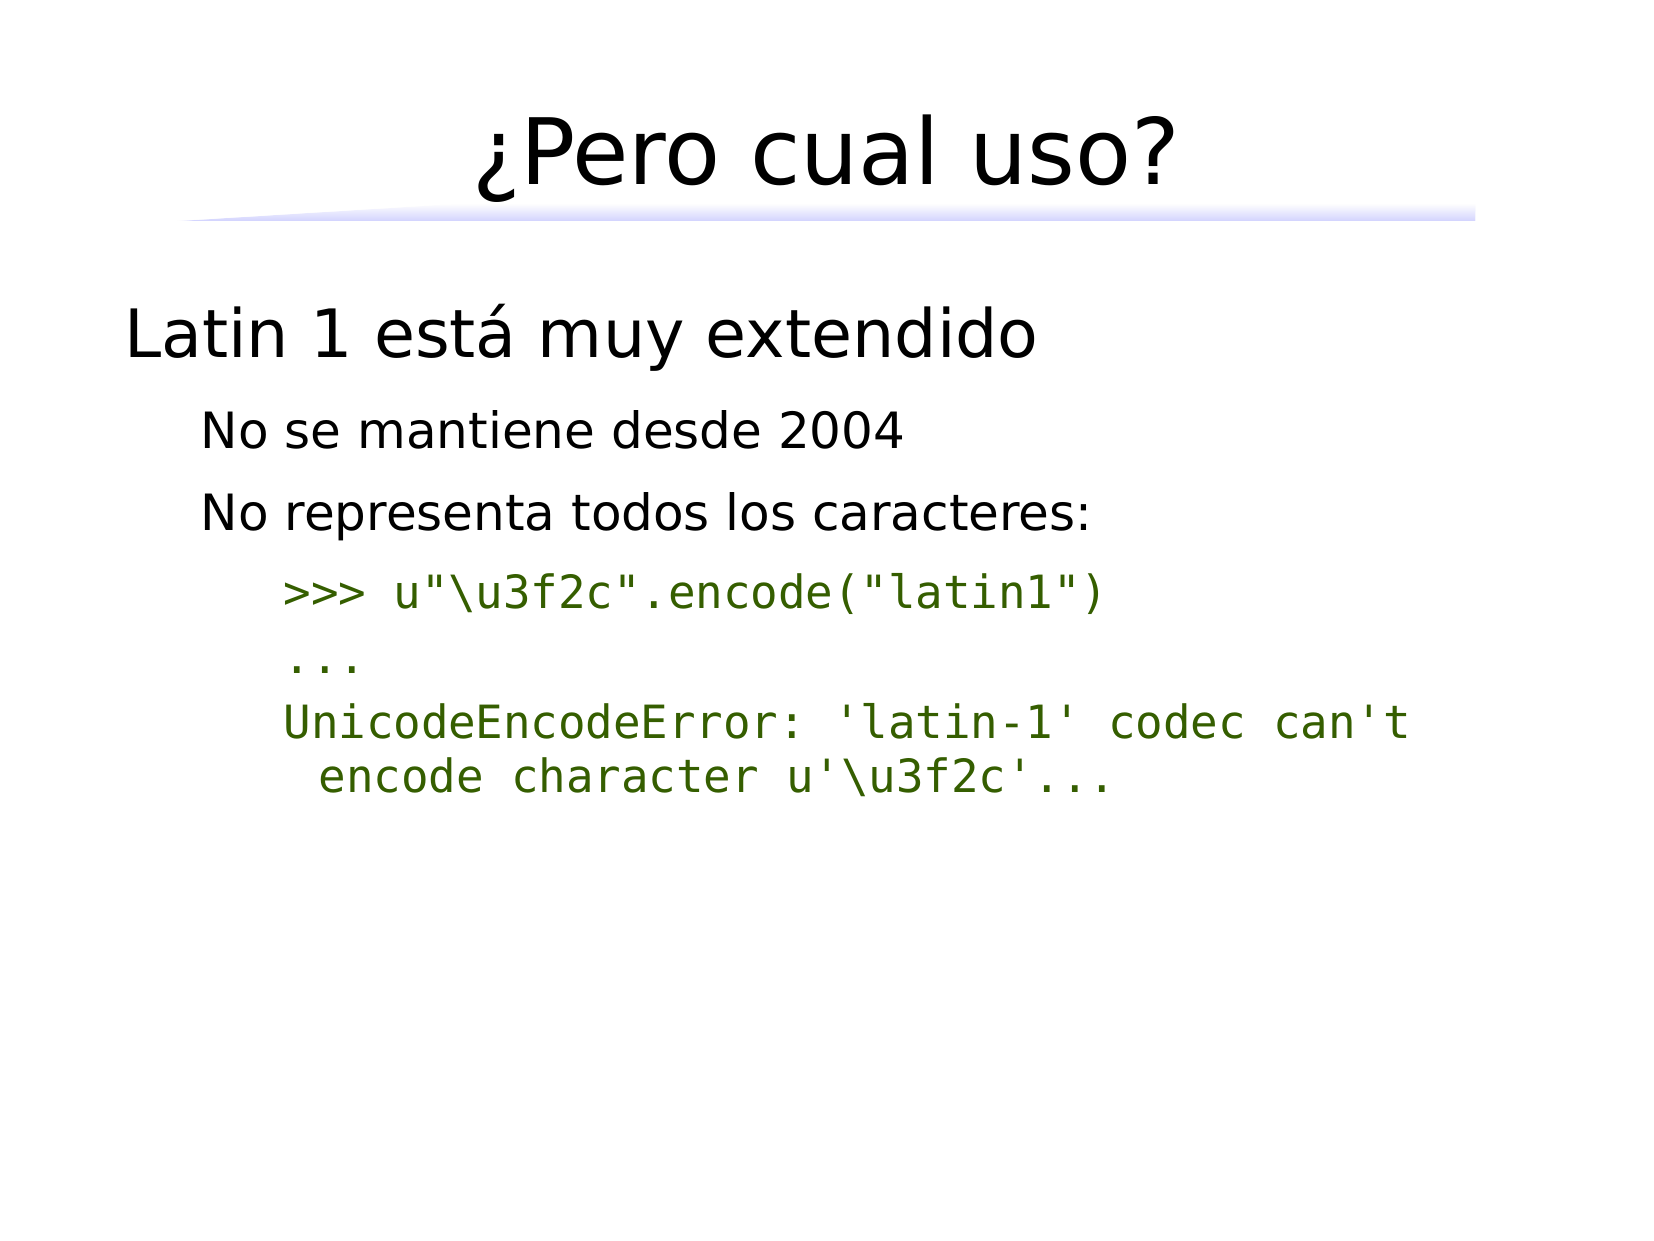

# ¿Pero cual uso?
Latin 1 está muy extendido
No se mantiene desde 2004
No representa todos los caracteres:
>>> u"\u3f2c".encode("latin1")
...
UnicodeEncodeError: 'latin-1' codec can't encode character u'\u3f2c'...